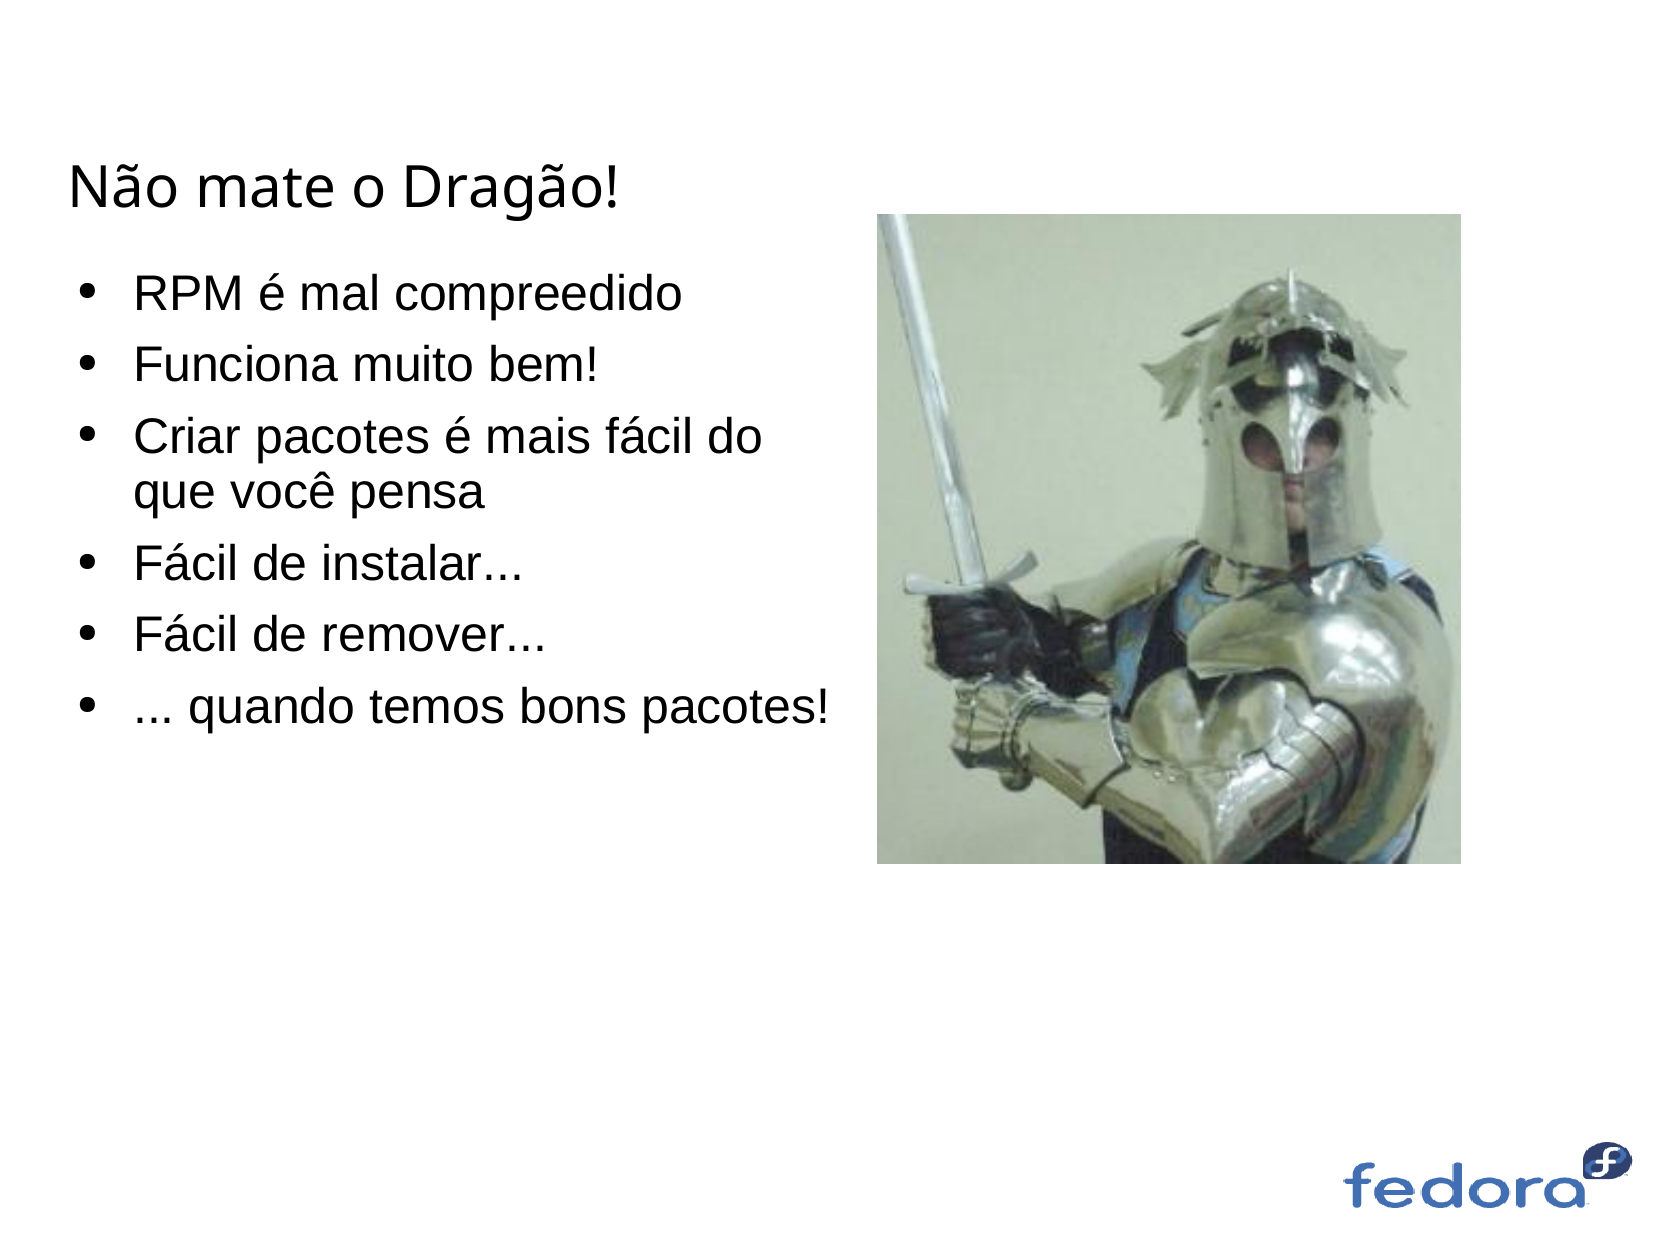

# Não mate o Dragão!
RPM é mal compreedido
Funciona muito bem!
Criar pacotes é mais fácil do que você pensa
Fácil de instalar...
Fácil de remover...
... quando temos bons pacotes!